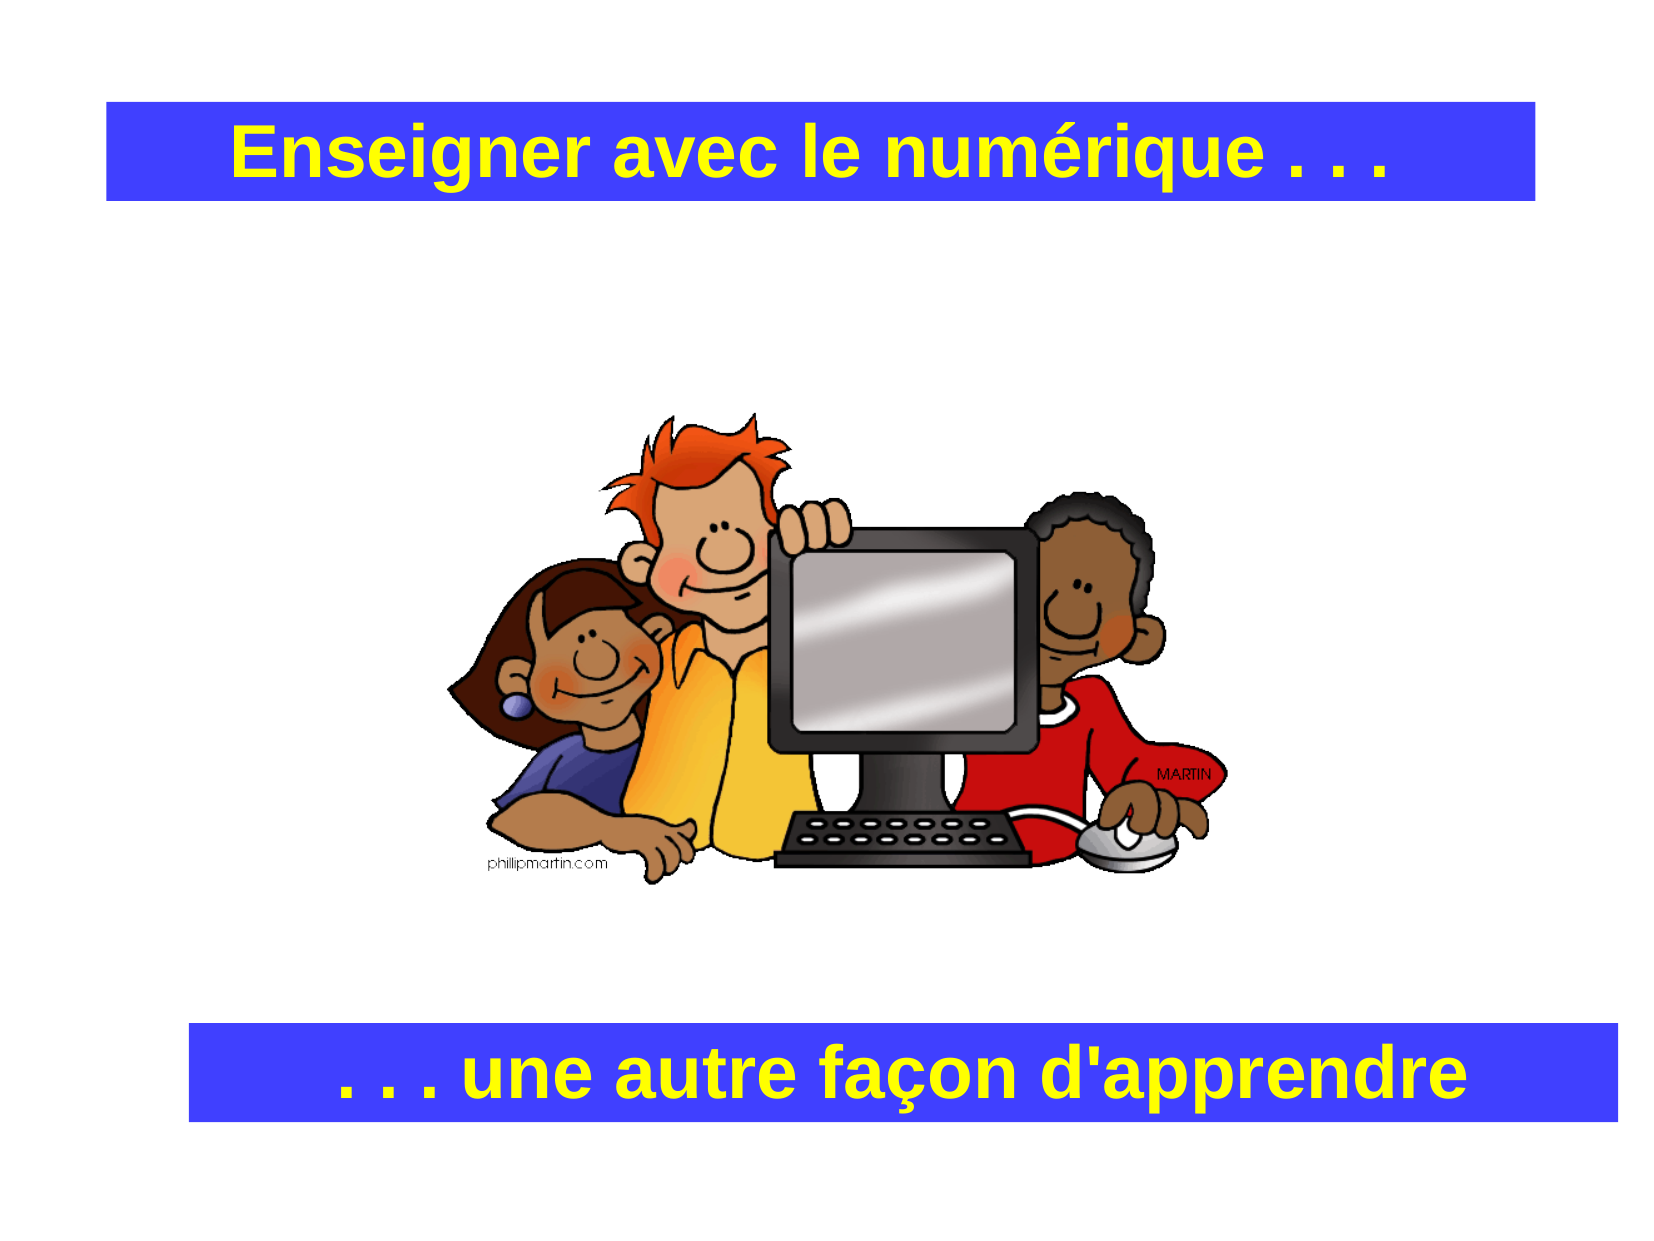

Enseigner avec le numérique . . .
. . . une autre façon d'apprendre